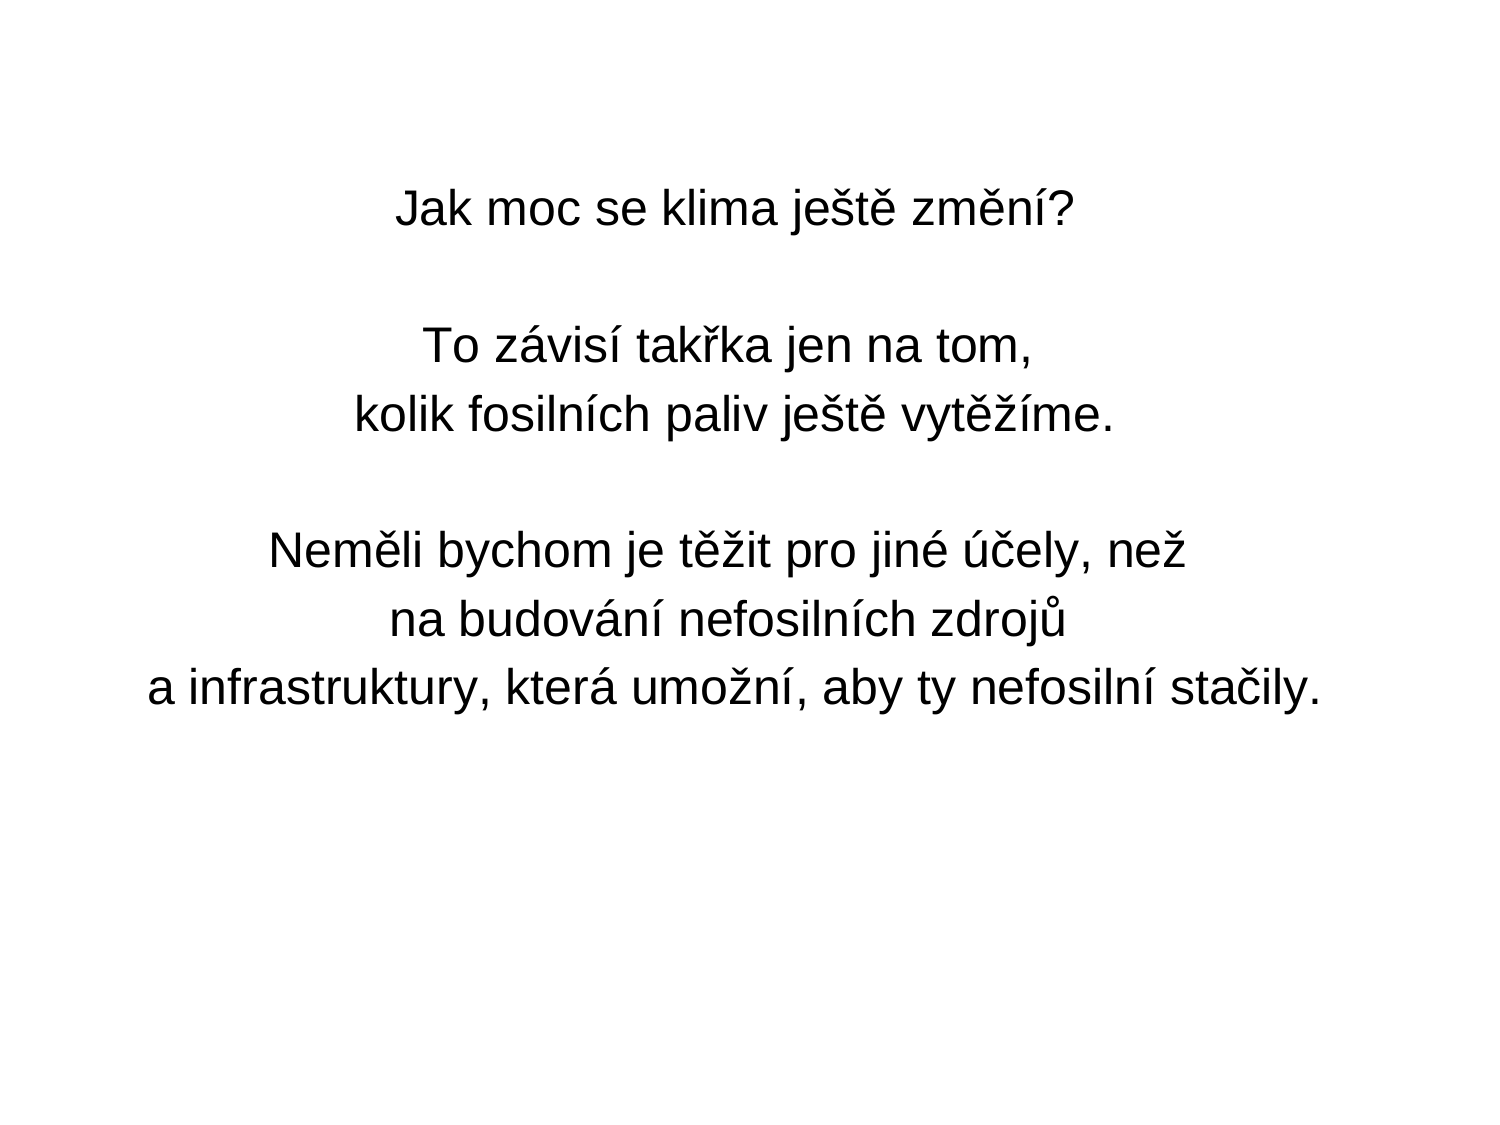

#
Jak moc se klima ještě změní?
To závisí takřka jen na tom,
kolik fosilních paliv ještě vytěžíme.
Neměli bychom je těžit pro jiné účely, než
na budování nefosilních zdrojů
a infrastruktury, která umožní, aby ty nefosilní stačily.